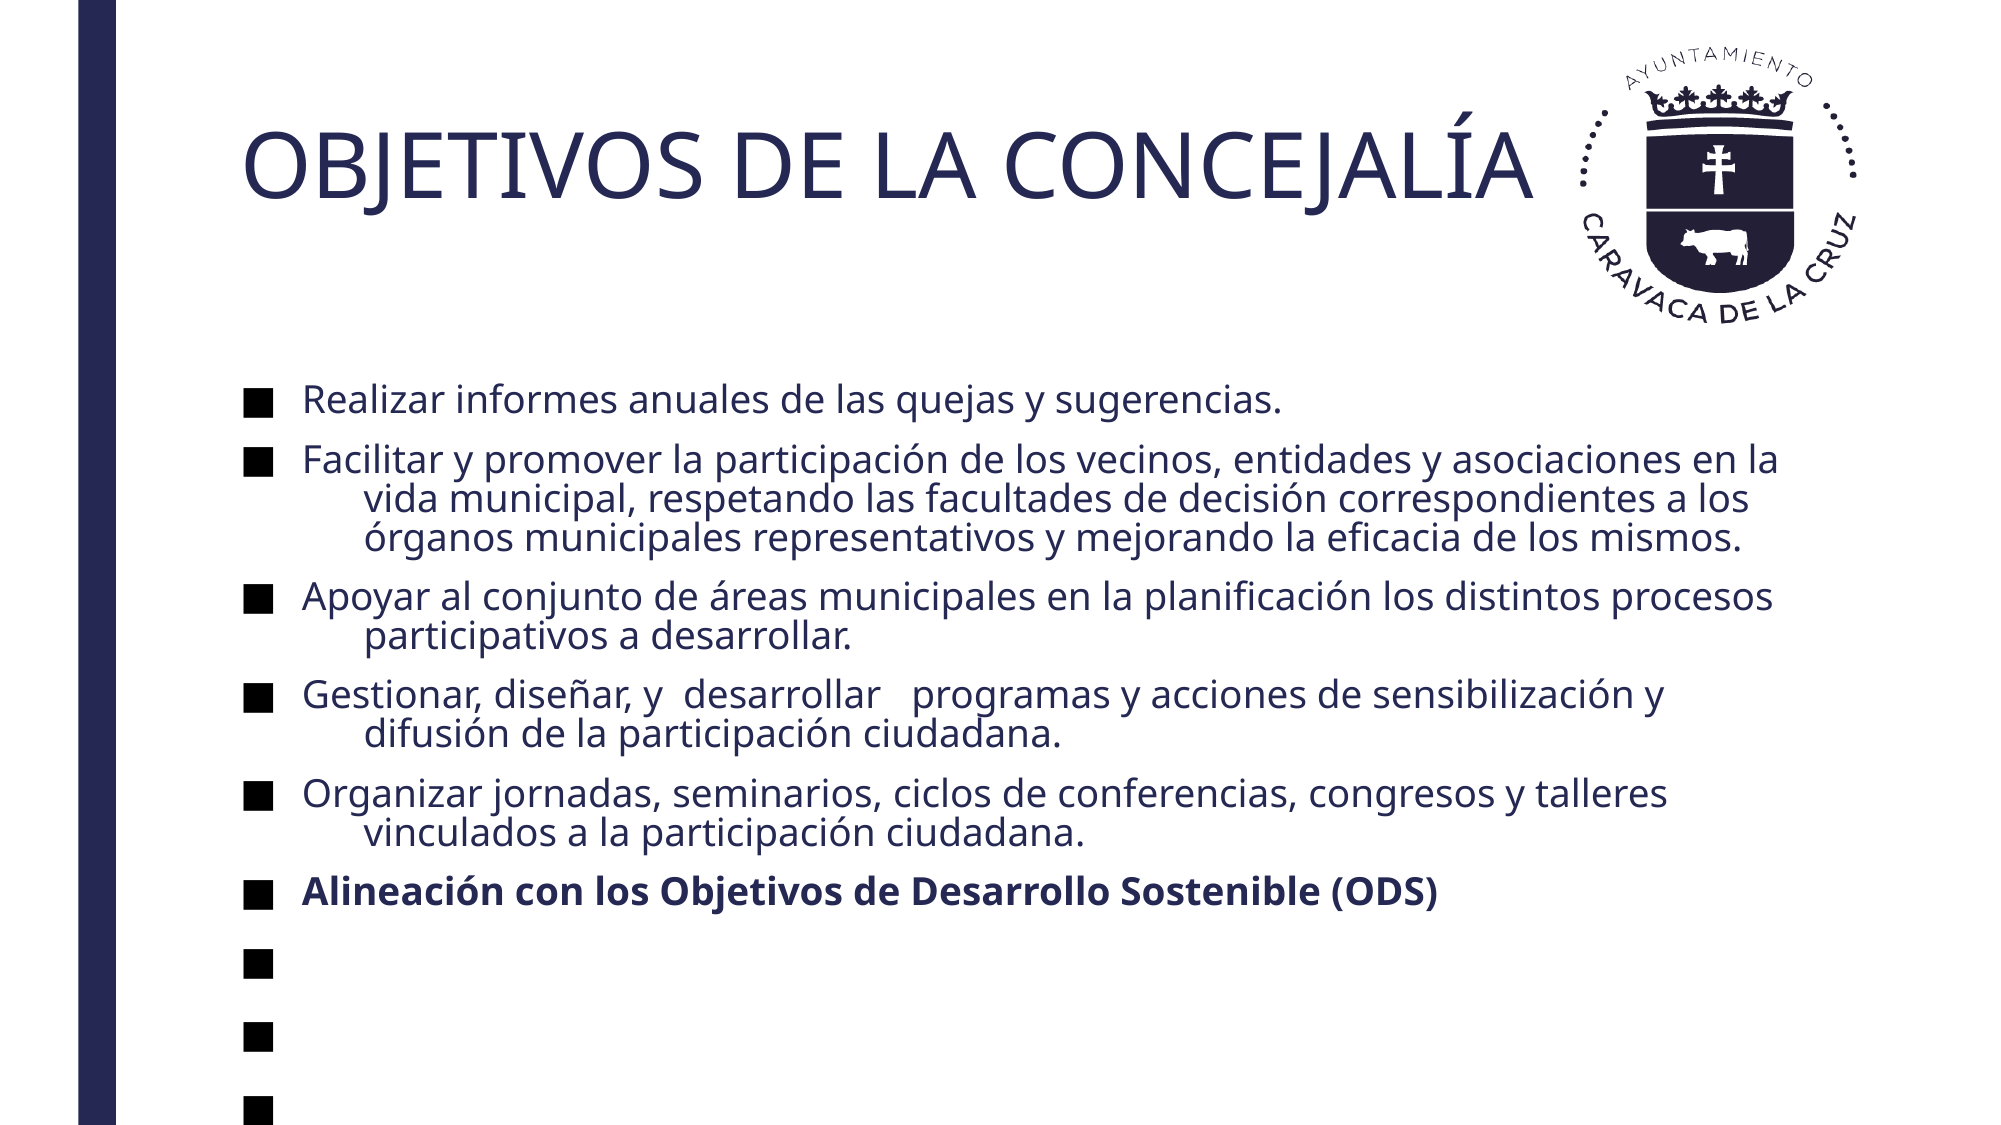

# OBJETIVOS DE LA CONCEJALÍA
Realizar informes anuales de las quejas y sugerencias.
Facilitar y promover la participación de los vecinos, entidades y asociaciones en la vida municipal, respetando las facultades de decisión correspondientes a los órganos municipales representativos y mejorando la eficacia de los mismos.
Apoyar al conjunto de áreas municipales en la planificación los distintos procesos participativos a desarrollar.
Gestionar, diseñar, y desarrollar programas y acciones de sensibilización y difusión de la participación ciudadana.
Organizar jornadas, seminarios, ciclos de conferencias, congresos y talleres vinculados a la participación ciudadana.
Alineación con los Objetivos de Desarrollo Sostenible (ODS)